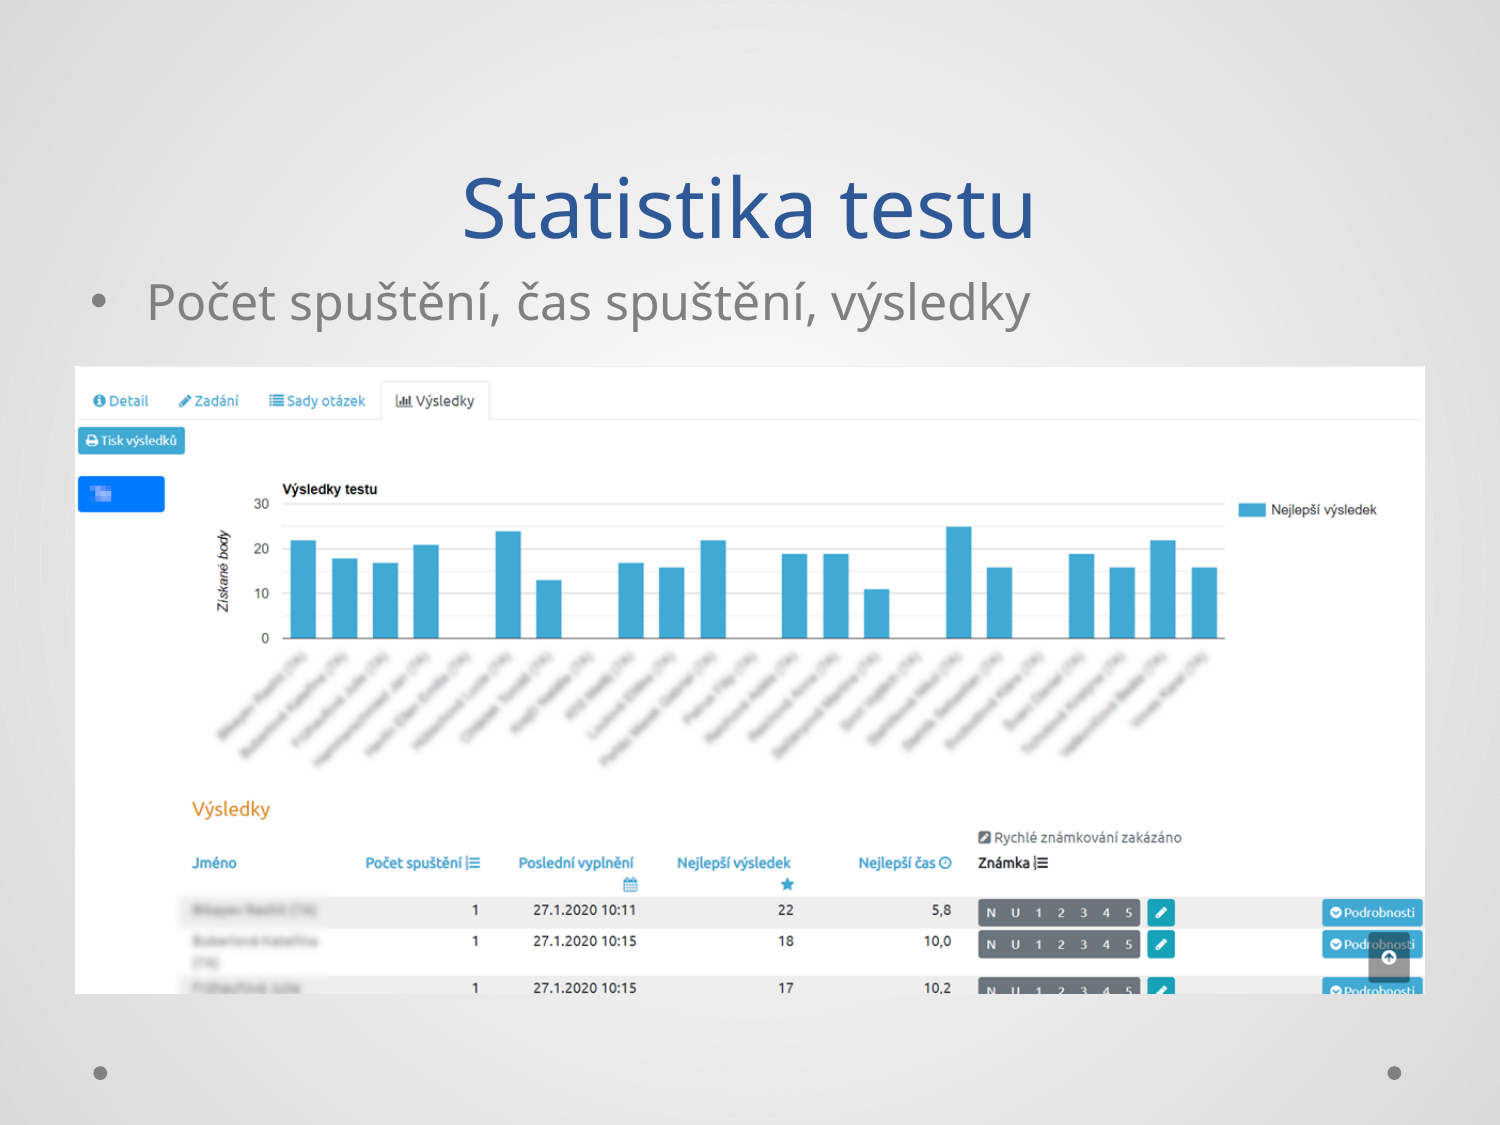

# Statistika testu
Počet spuštění, čas spuštění, výsledky